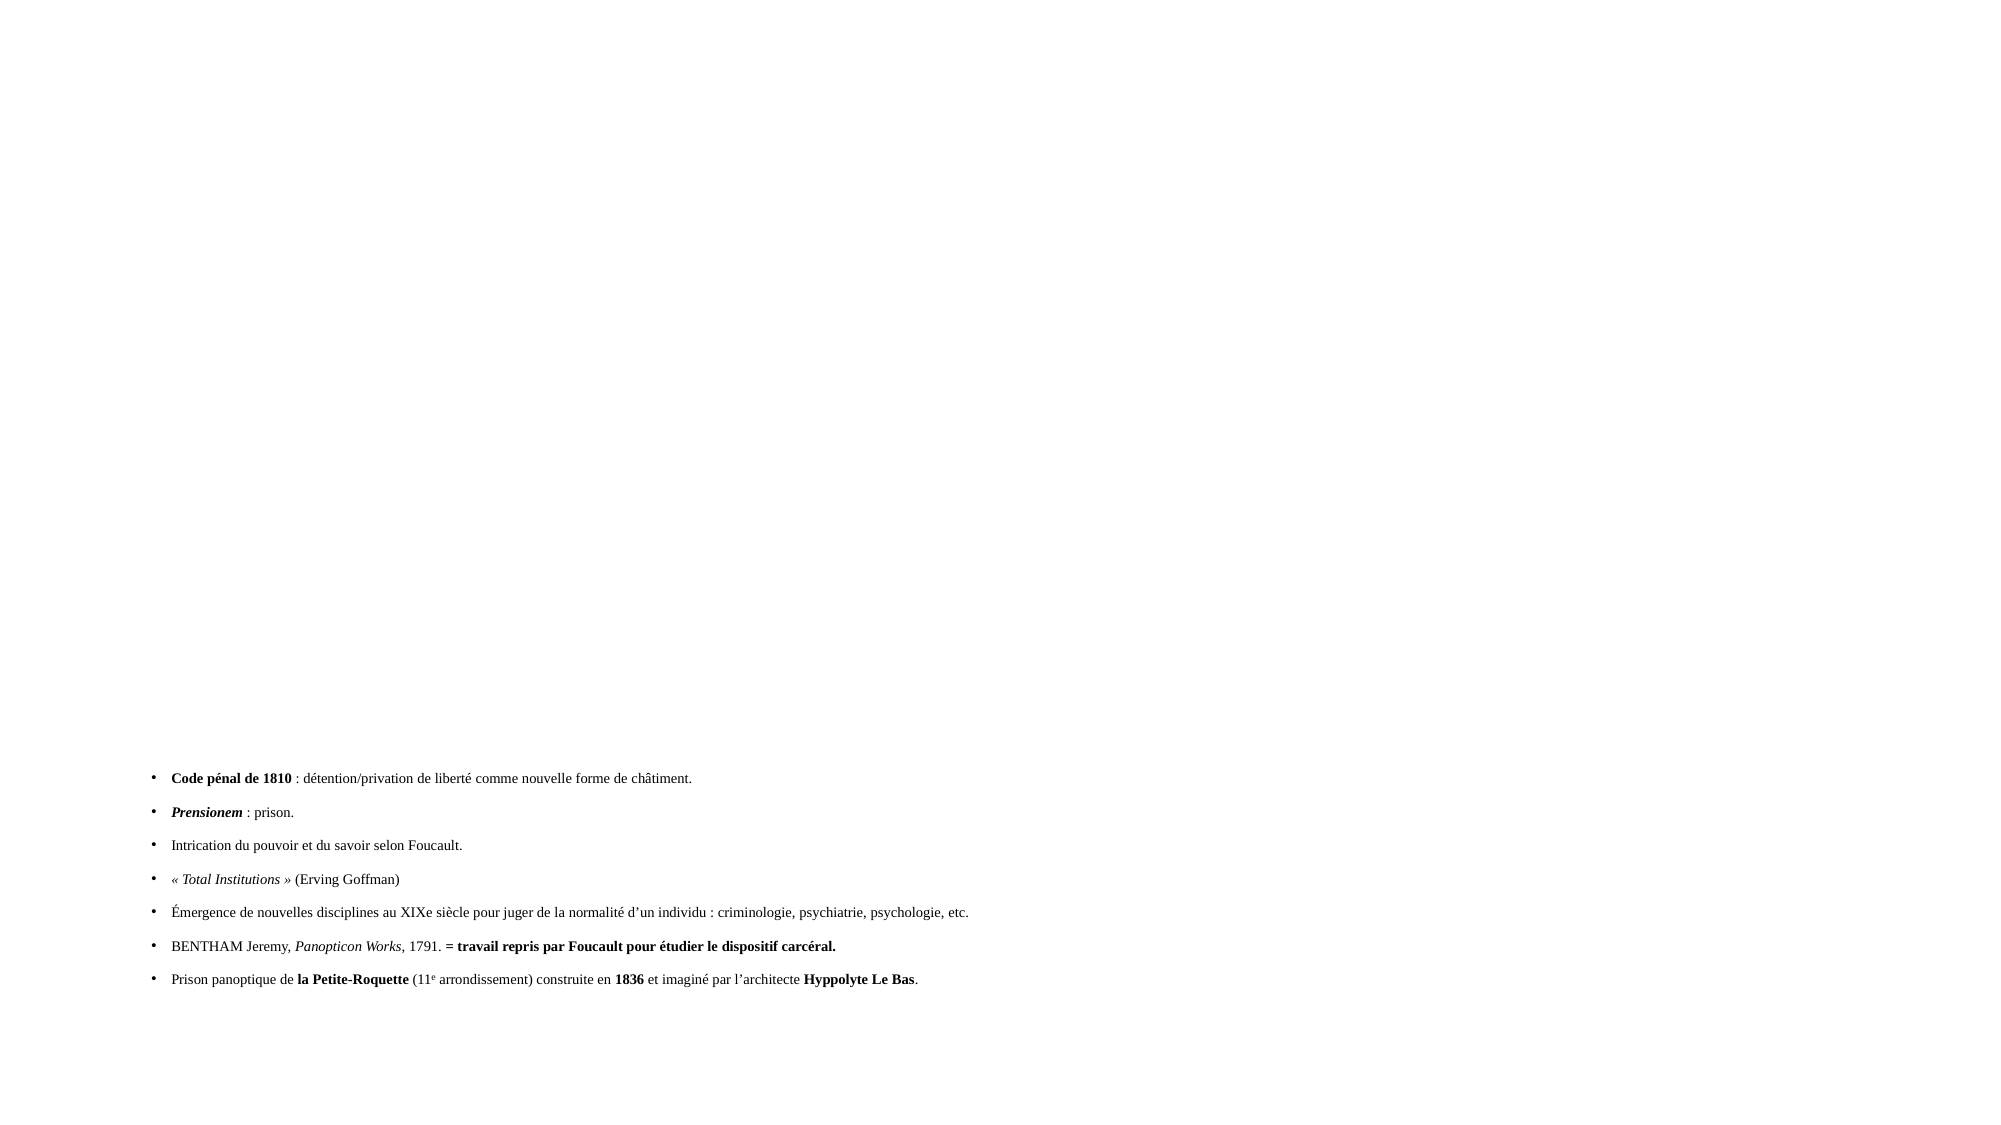

# Code pénal de 1810 : détention/privation de liberté comme nouvelle forme de châtiment.
Prensionem : prison.
Intrication du pouvoir et du savoir selon Foucault.
« Total Institutions » (Erving Goffman)
Émergence de nouvelles disciplines au XIXe siècle pour juger de la normalité d’un individu : criminologie, psychiatrie, psychologie, etc.
BENTHAM Jeremy, Panopticon Works, 1791. = travail repris par Foucault pour étudier le dispositif carcéral.
Prison panoptique de la Petite-Roquette (11e arrondissement) construite en 1836 et imaginé par l’architecte Hyppolyte Le Bas.